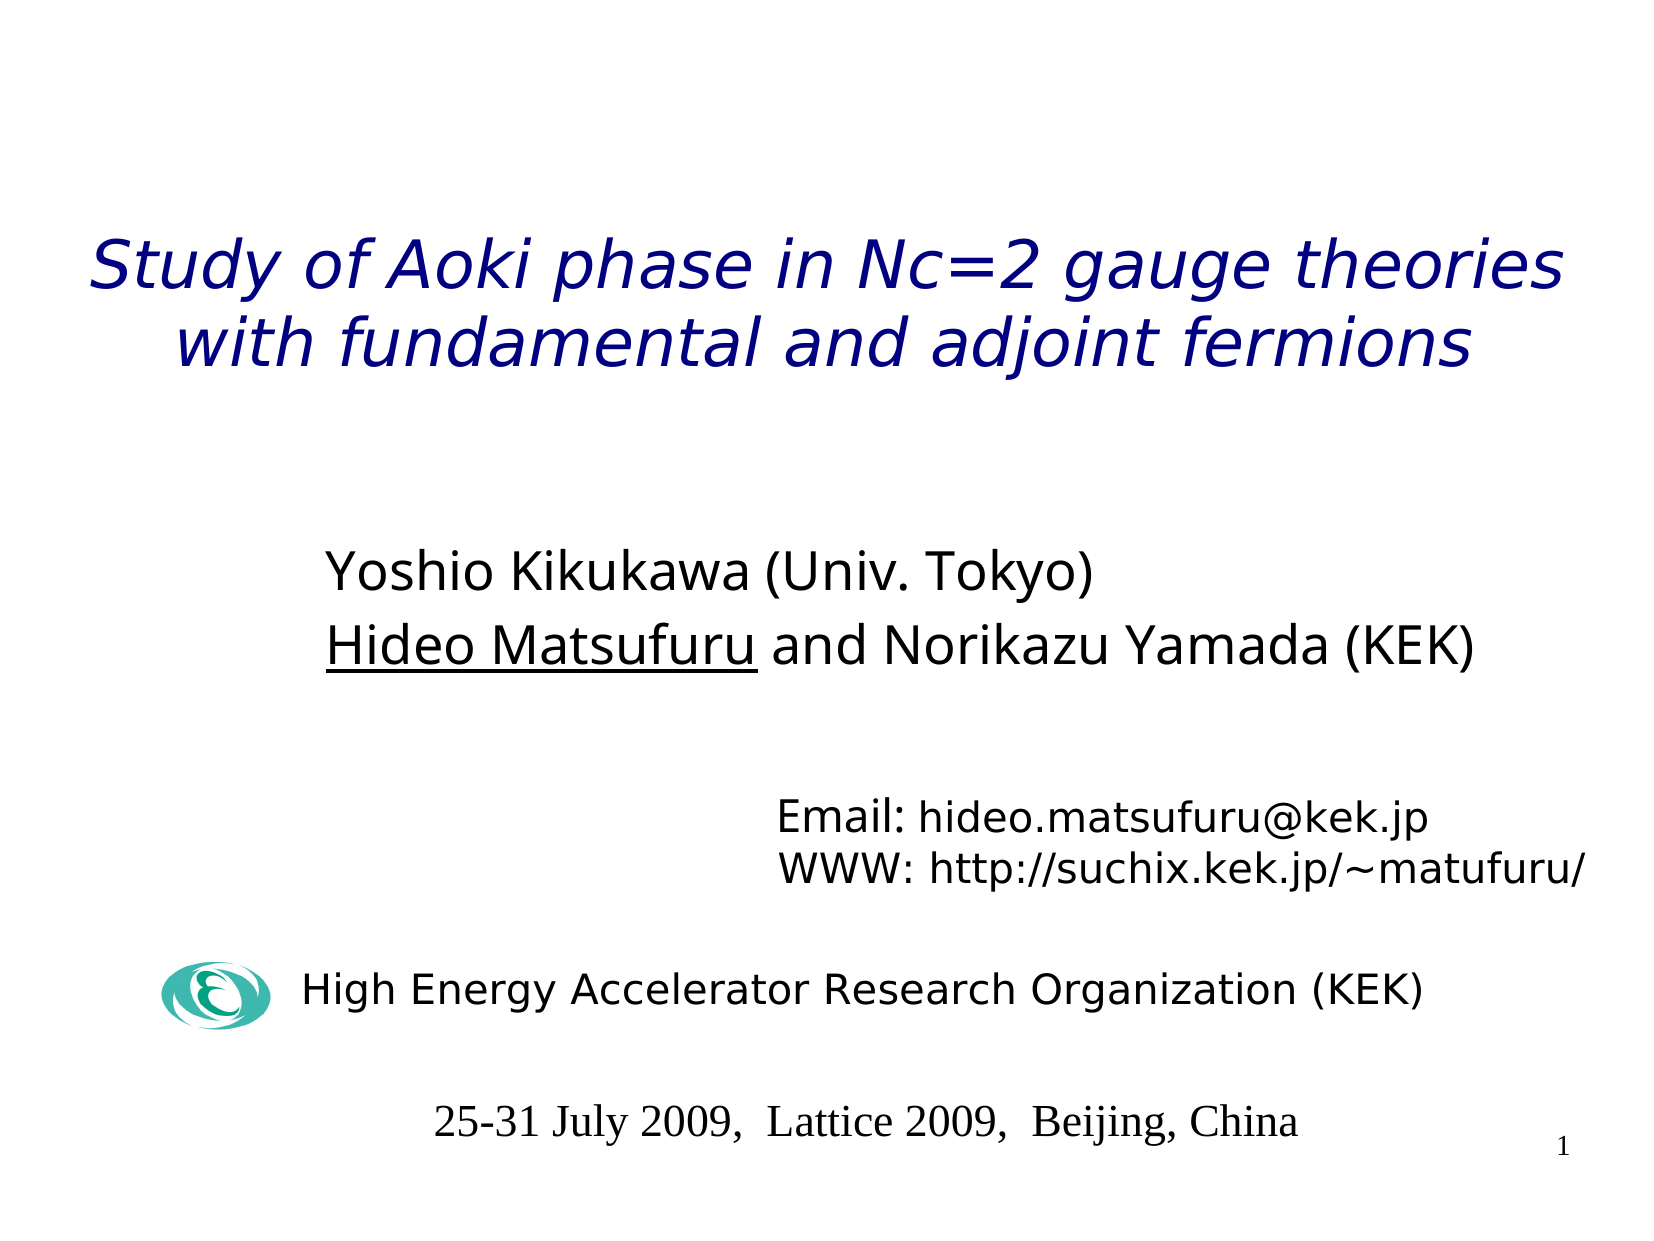

Study of Aoki phase in Nc=2 gauge theories
 with fundamental and adjoint fermions
Yoshio Kikukawa (Univ. Tokyo)
Hideo Matsufuru and Norikazu Yamada (KEK)
Email: hideo.matsufuru@kek.jp
WWW: http://suchix.kek.jp/~matufuru/
High Energy Accelerator Research Organization (KEK)
25-31 July 2009, Lattice 2009, Beijing, China
1